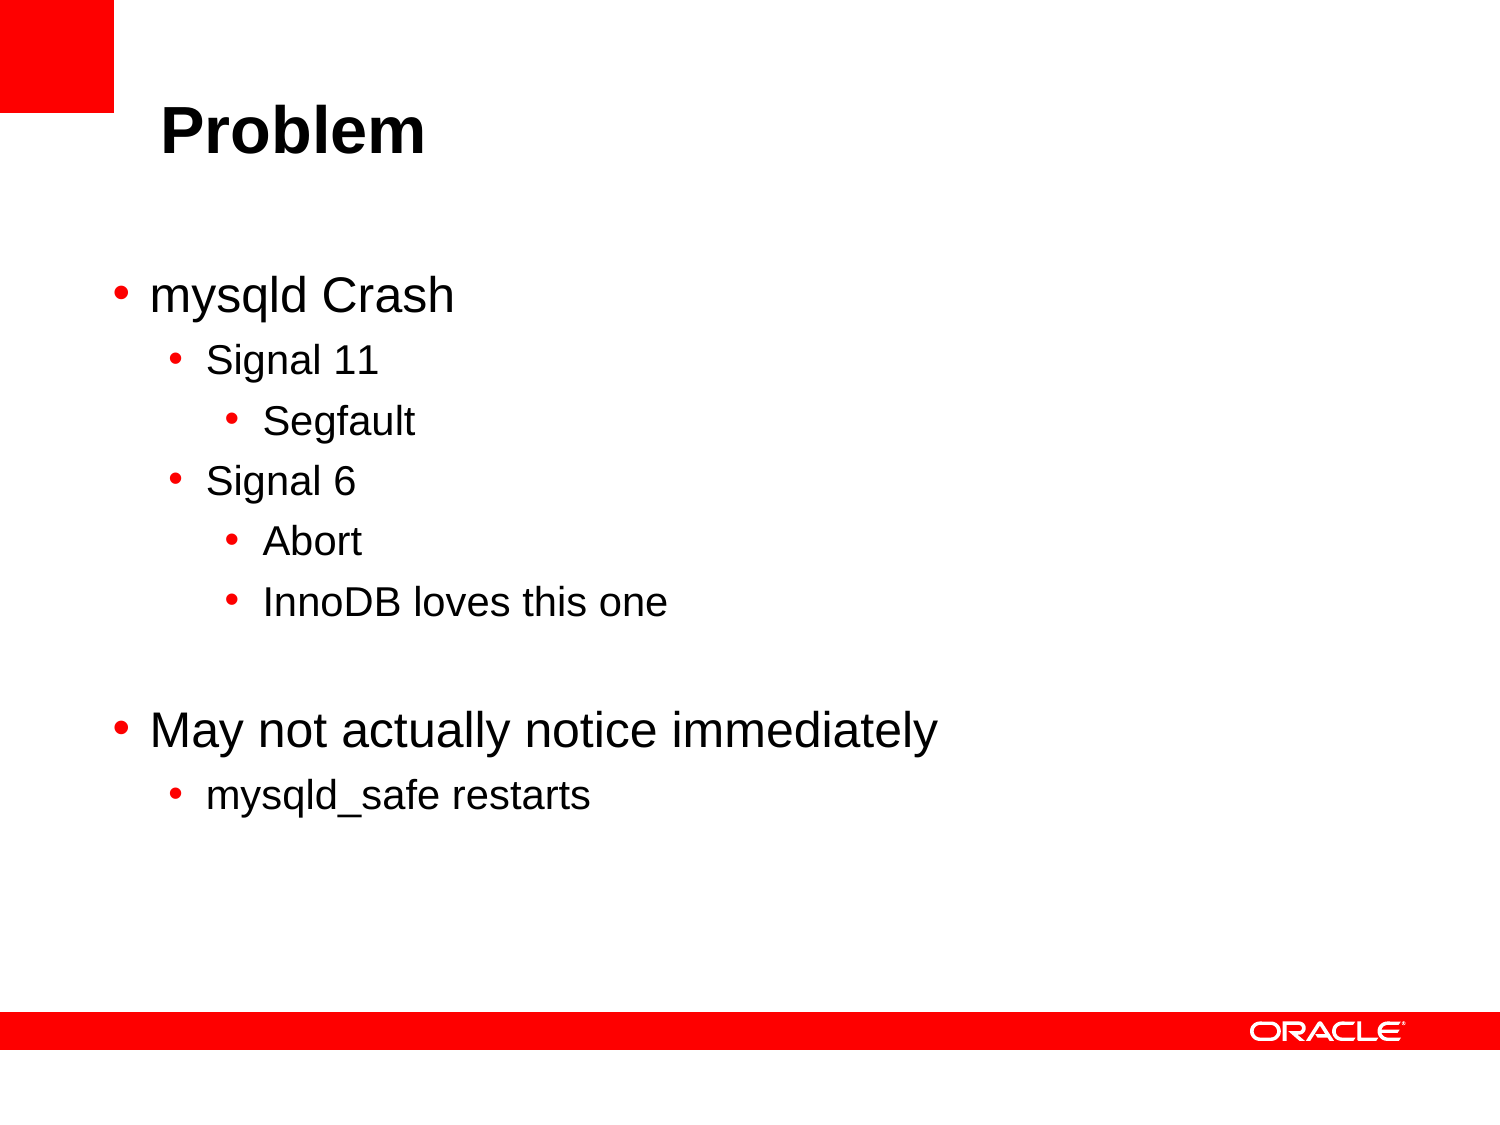

# Problem
mysqld Crash
Signal 11
Segfault
Signal 6
Abort
InnoDB loves this one
May not actually notice immediately
mysqld_safe restarts